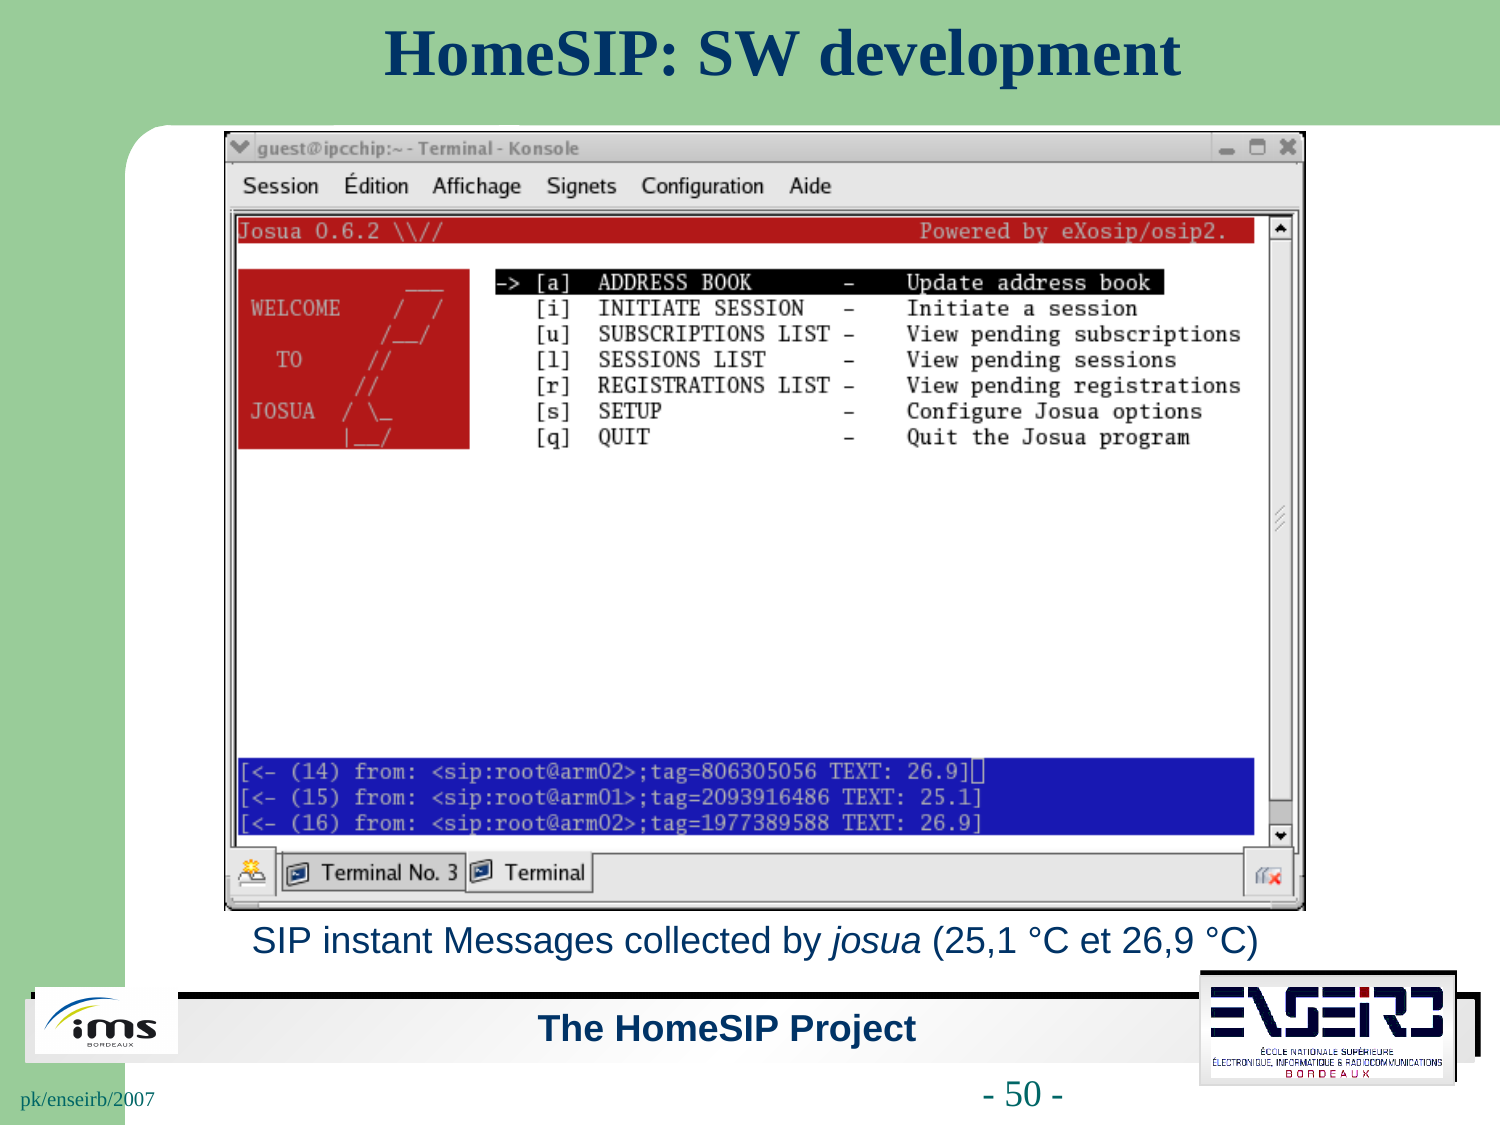

HomeSIP: SW development
SIP instant Messages collected by josua (25,1 °C et 26,9 °C)